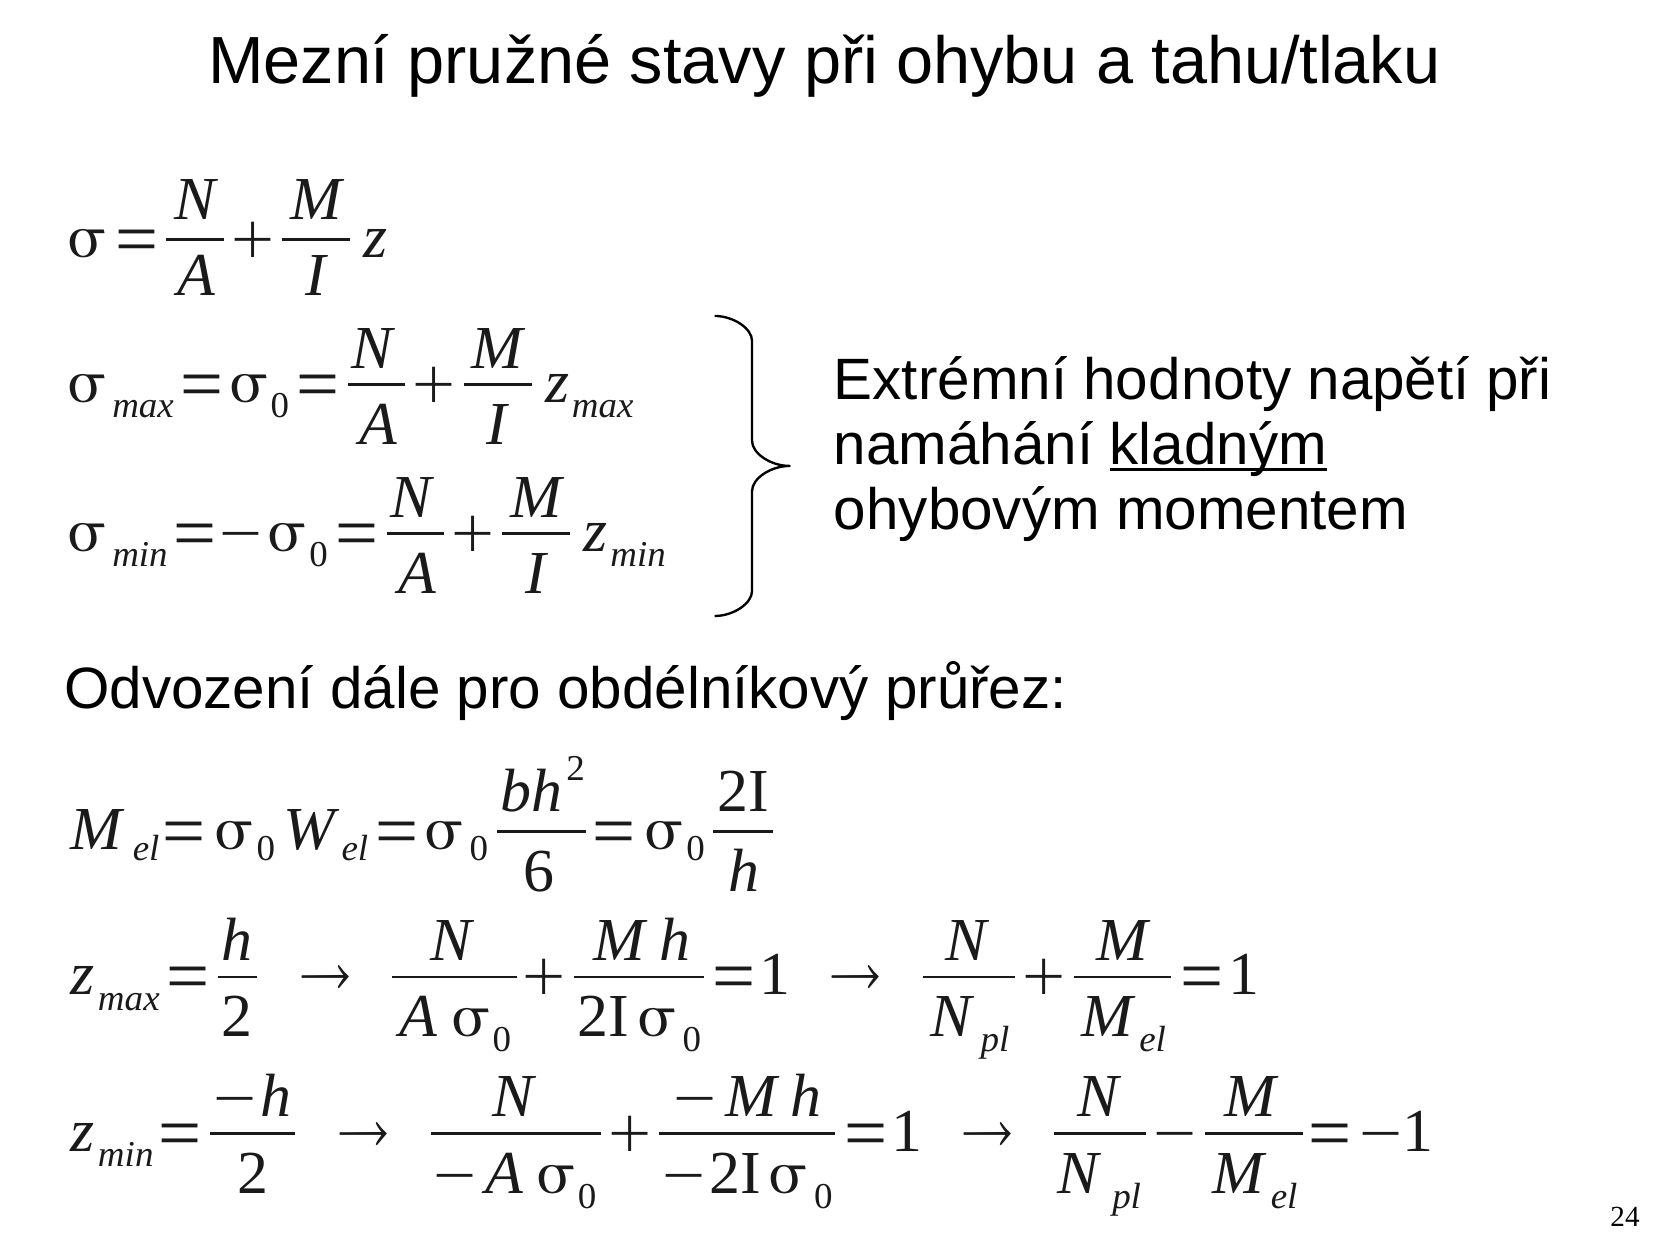

# Mezní pružné stavy při ohybu a tahu/tlaku
Extrémní hodnoty napětí při namáhání kladným ohybovým momentem
Odvození dále pro obdélníkový průřez:
24